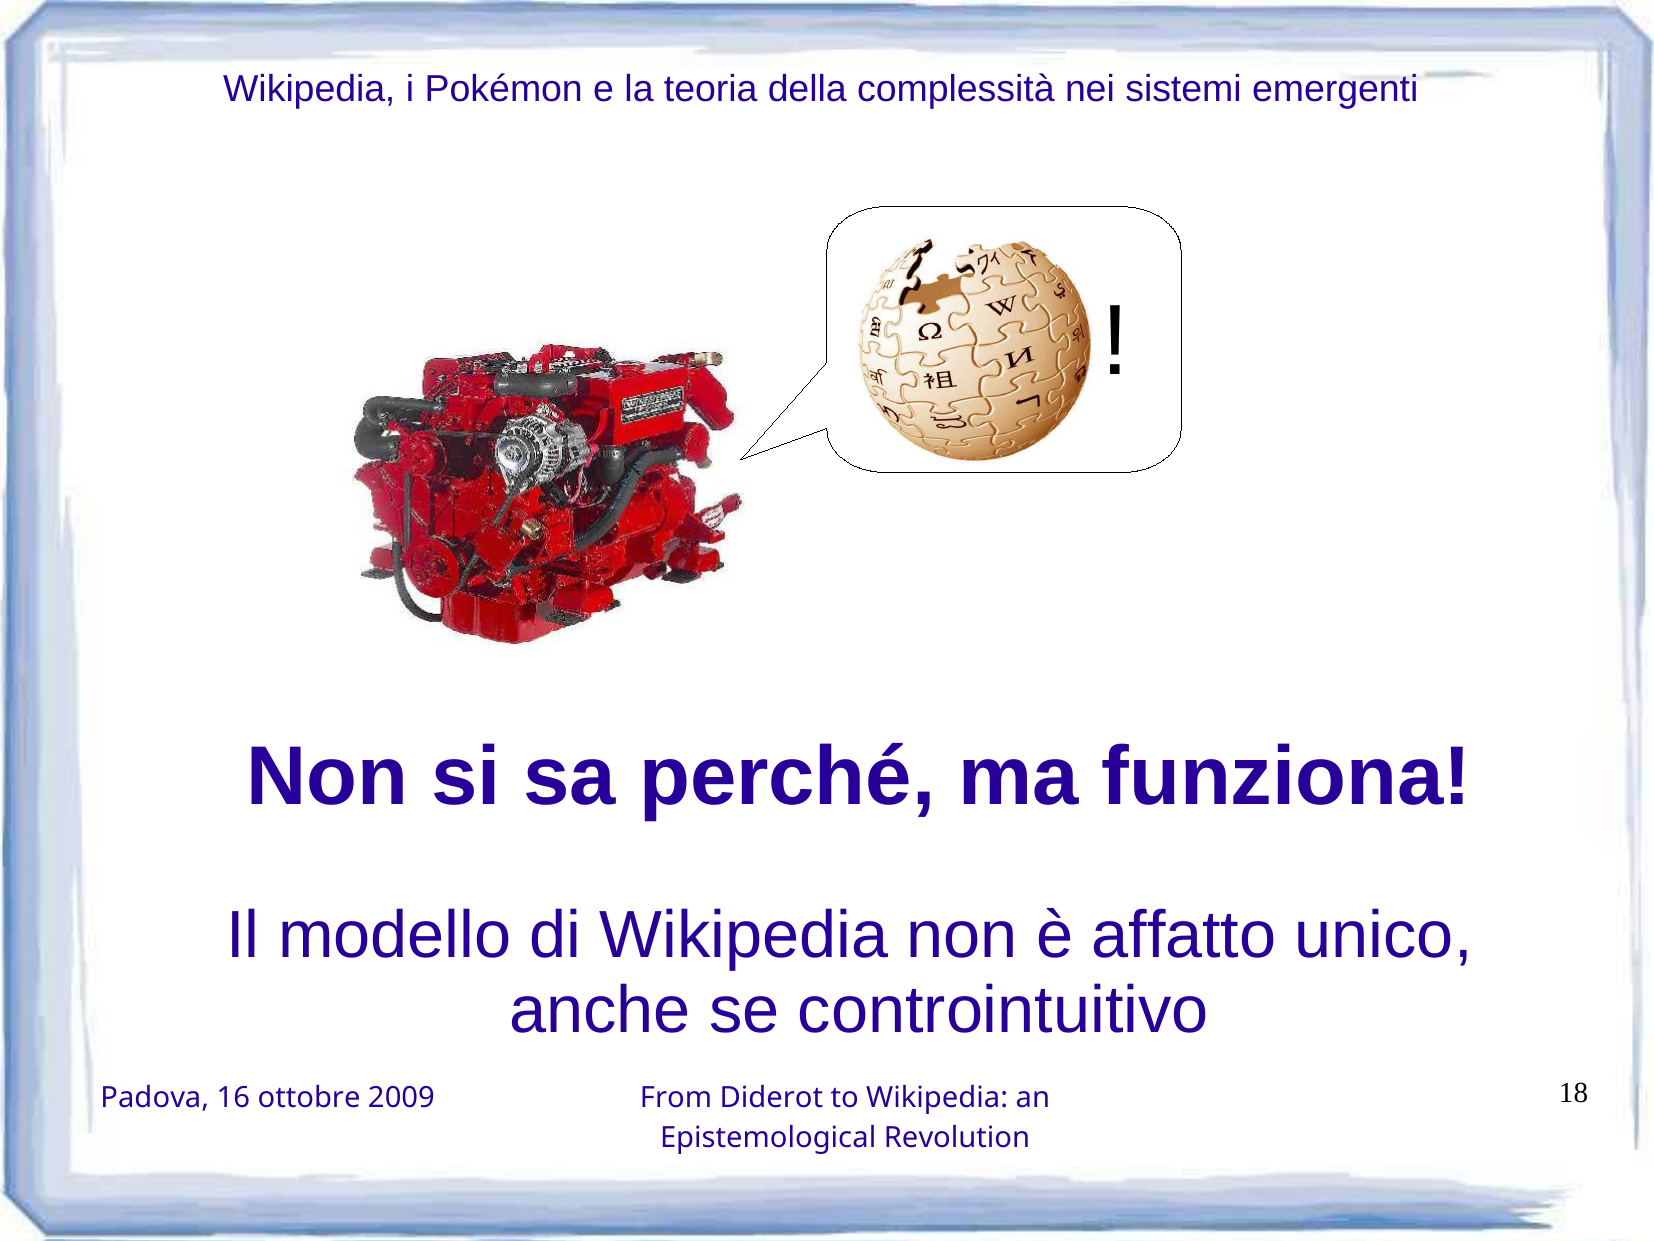

# Wikipedia, i Pokémon e la teoria della complessità nei sistemi emergenti
 !
Non si sa perché, ma funziona!
Il modello di Wikipedia non è affatto unico,
anche se controintuitivo
Diderot : Wikipedia = XVIII secolo : XXI secolo
18